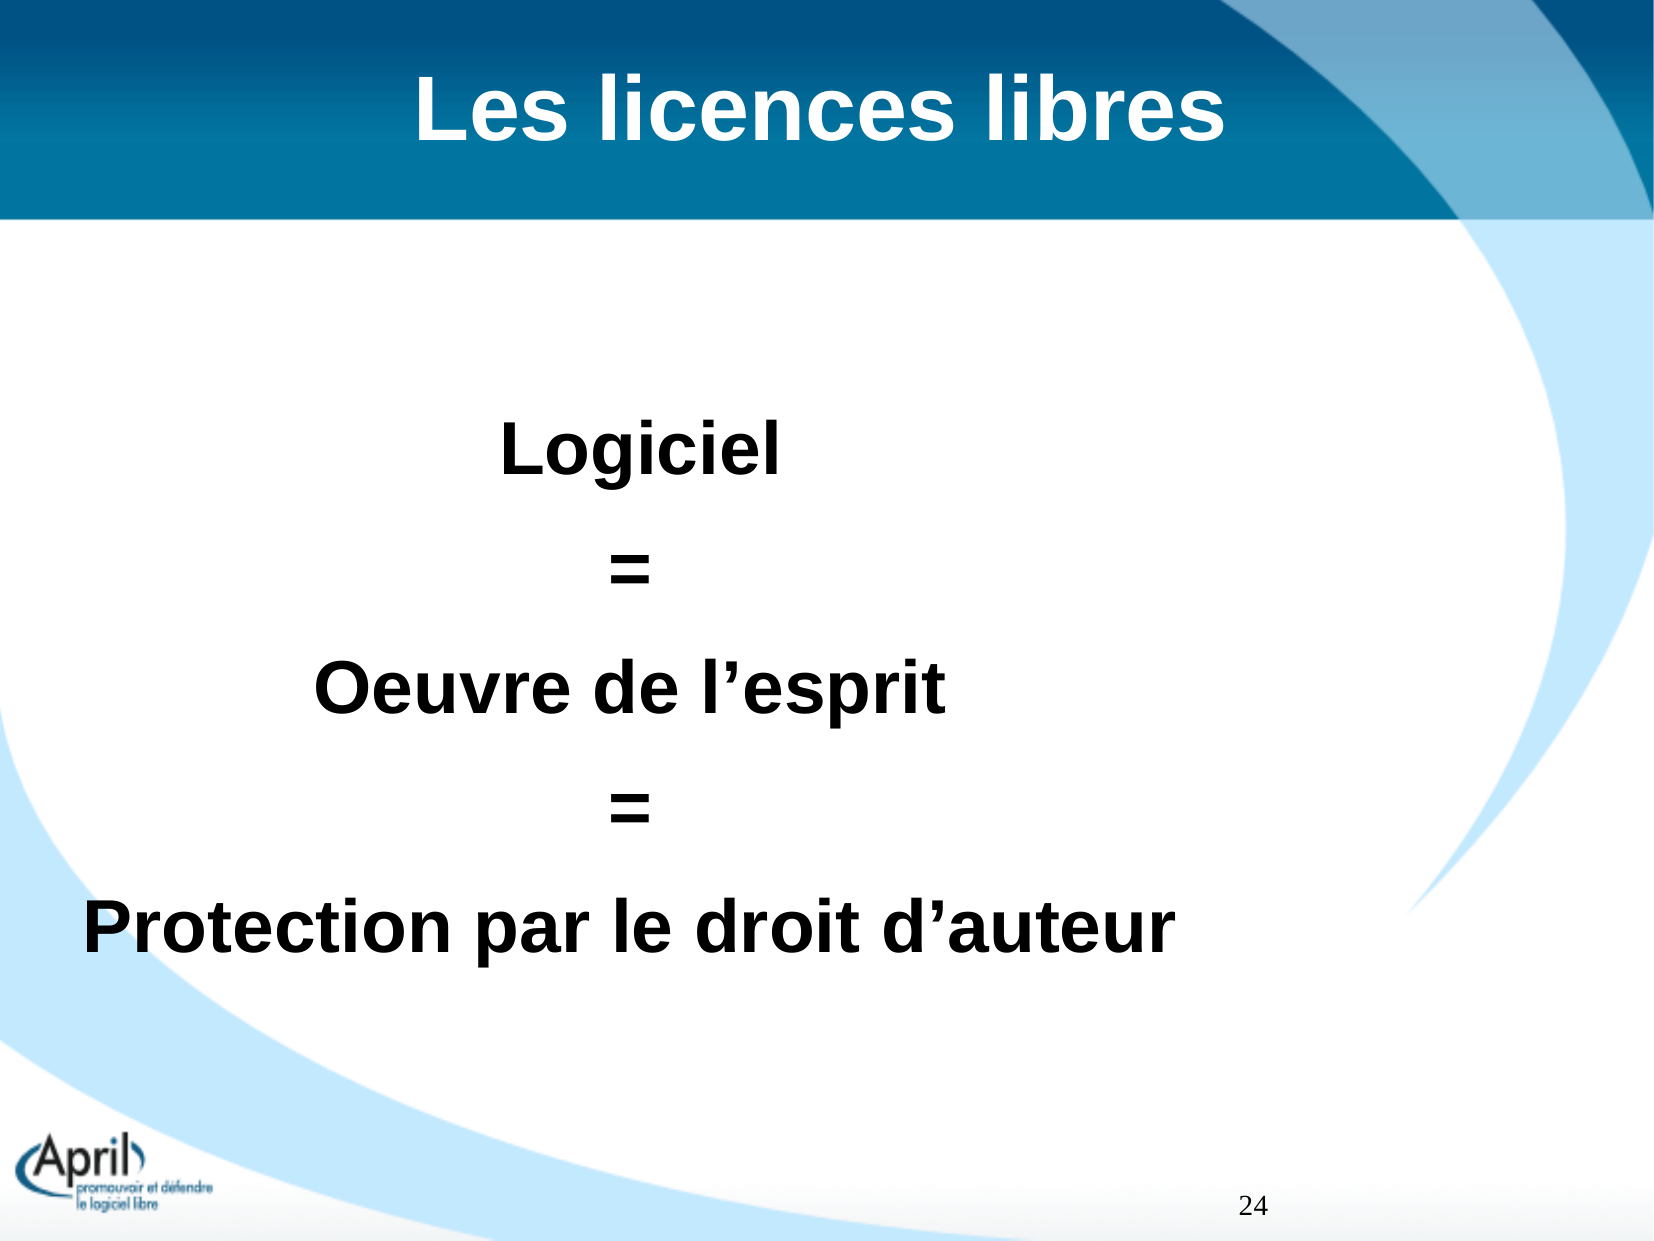

# Les licences libres
 Logiciel
=
Oeuvre de l’esprit
=
Protection par le droit d’auteur